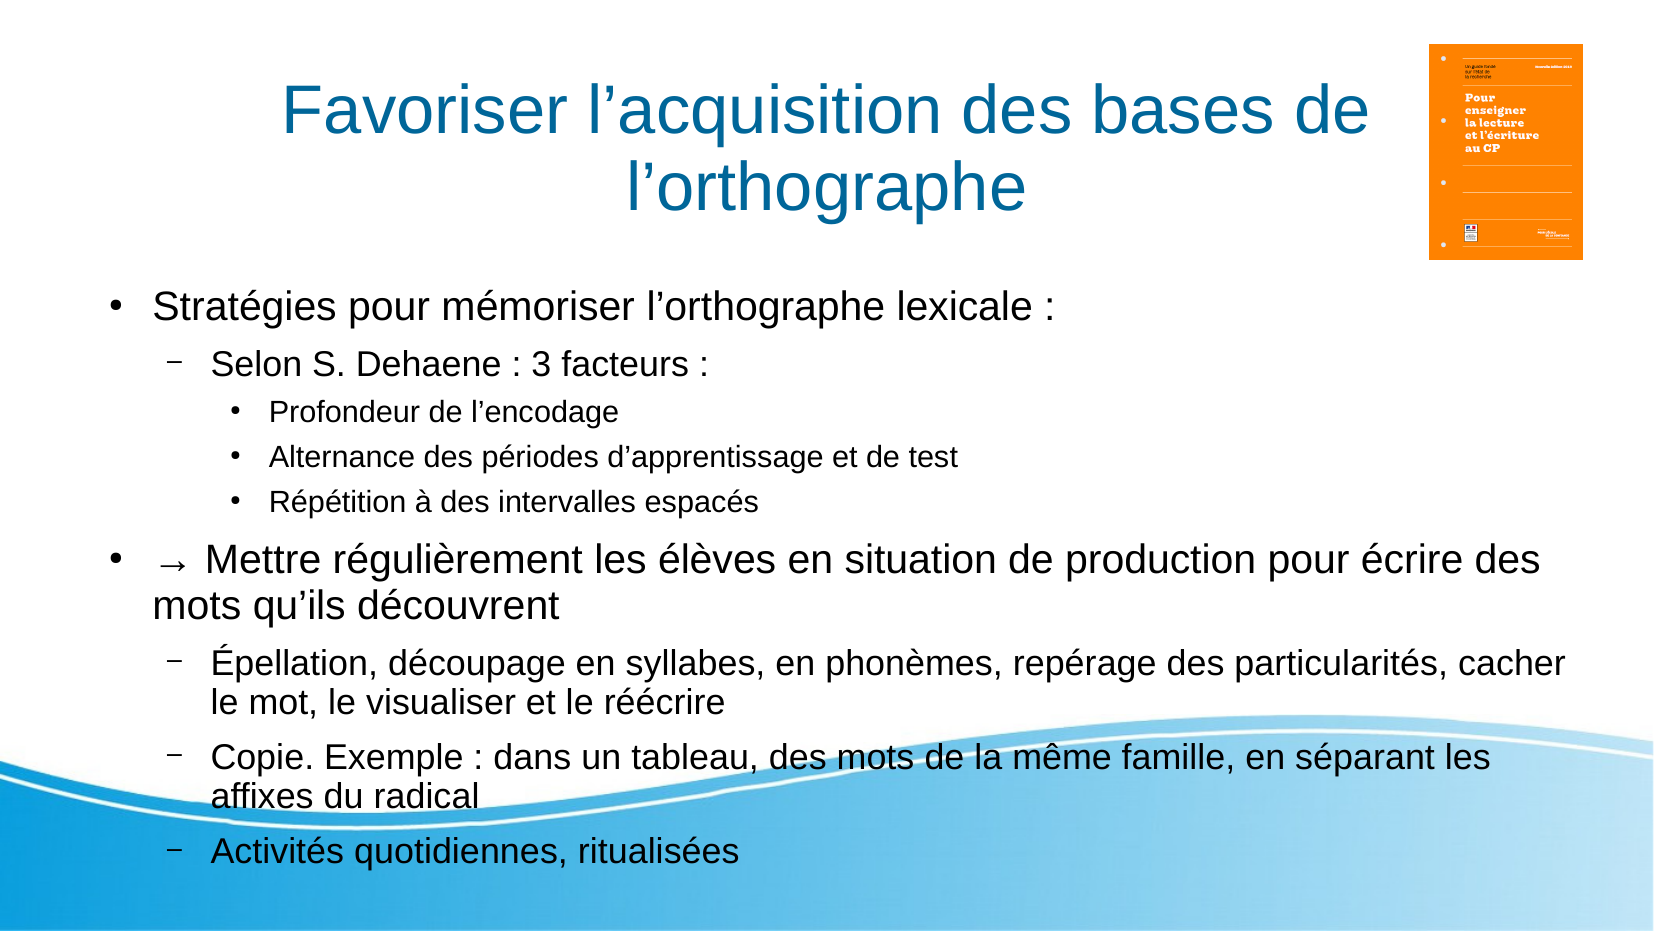

# Favoriser l’acquisition des bases de l’orthographe
Stratégies pour mémoriser l’orthographe lexicale :
Selon S. Dehaene : 3 facteurs :
Profondeur de l’encodage
Alternance des périodes d’apprentissage et de test
Répétition à des intervalles espacés
→ Mettre régulièrement les élèves en situation de production pour écrire des mots qu’ils découvrent
Épellation, découpage en syllabes, en phonèmes, repérage des particularités, cacher le mot, le visualiser et le réécrire
Copie. Exemple : dans un tableau, des mots de la même famille, en séparant les affixes du radical
Activités quotidiennes, ritualisées